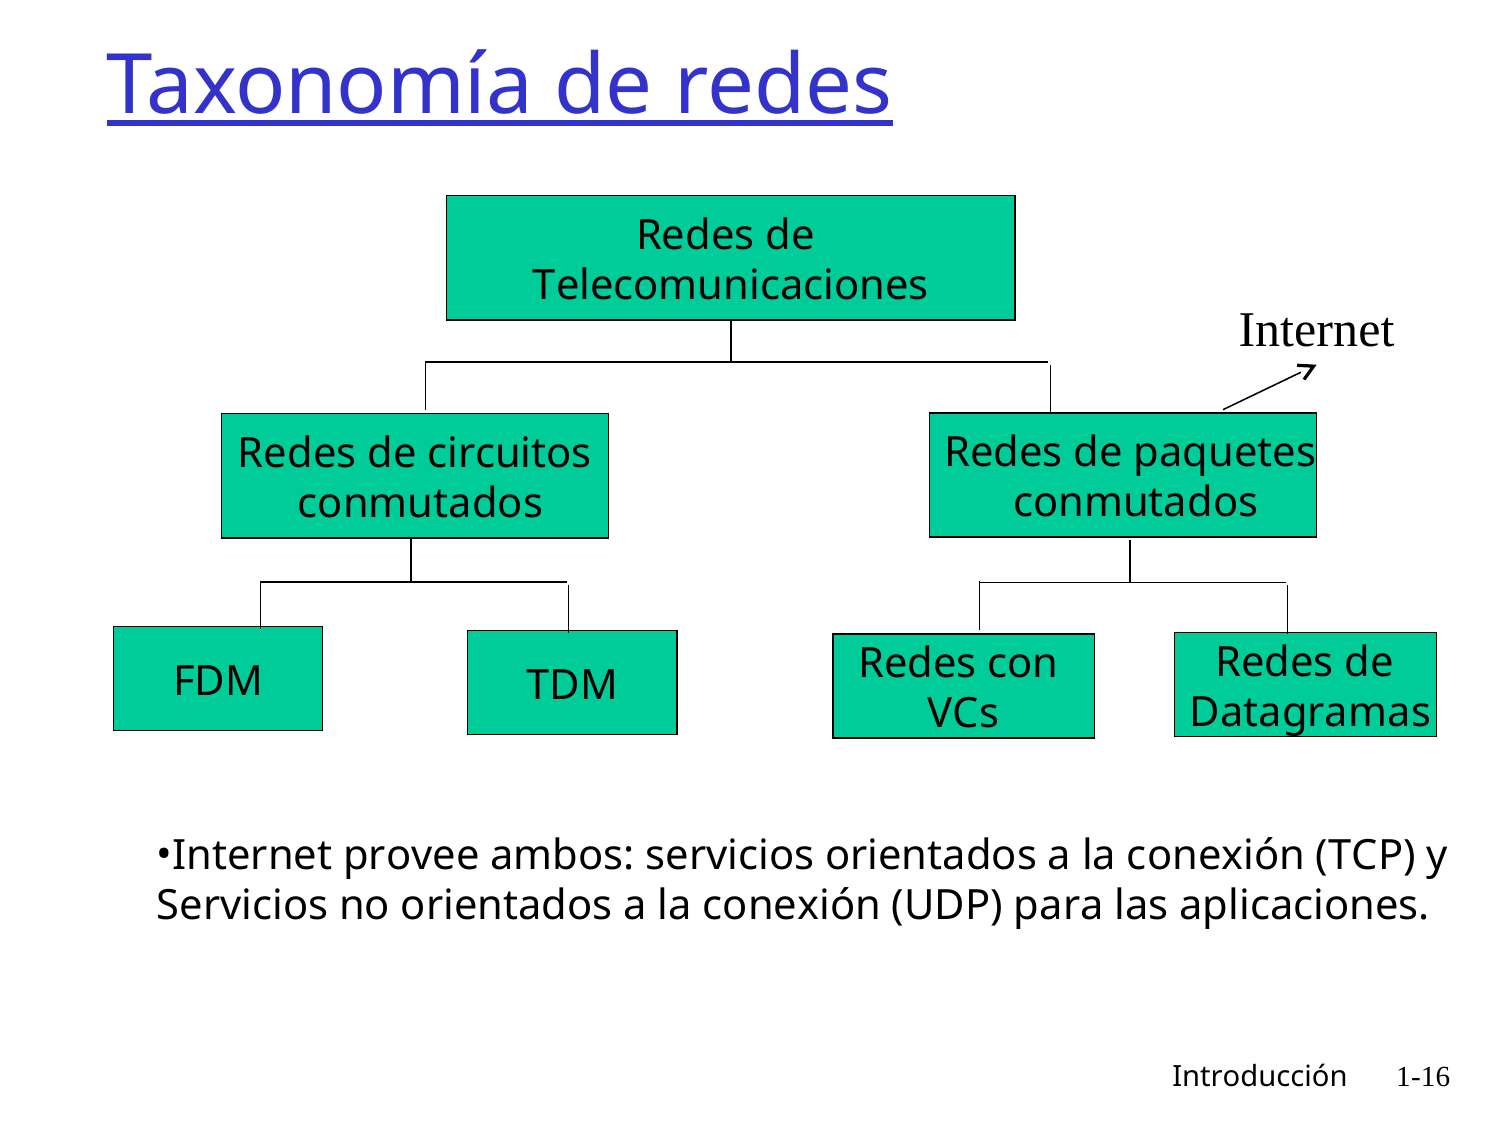

# Taxonomía de redes
Redes de
Telecomunicaciones
Internet
Redes de paquetes
 conmutados
Redes de
Datagramas
Redes con
VCs
Redes de circuitos
 conmutados
FDM
TDM
Internet provee ambos: servicios orientados a la conexión (TCP) y
Servicios no orientados a la conexión (UDP) para las aplicaciones.
 Introducción